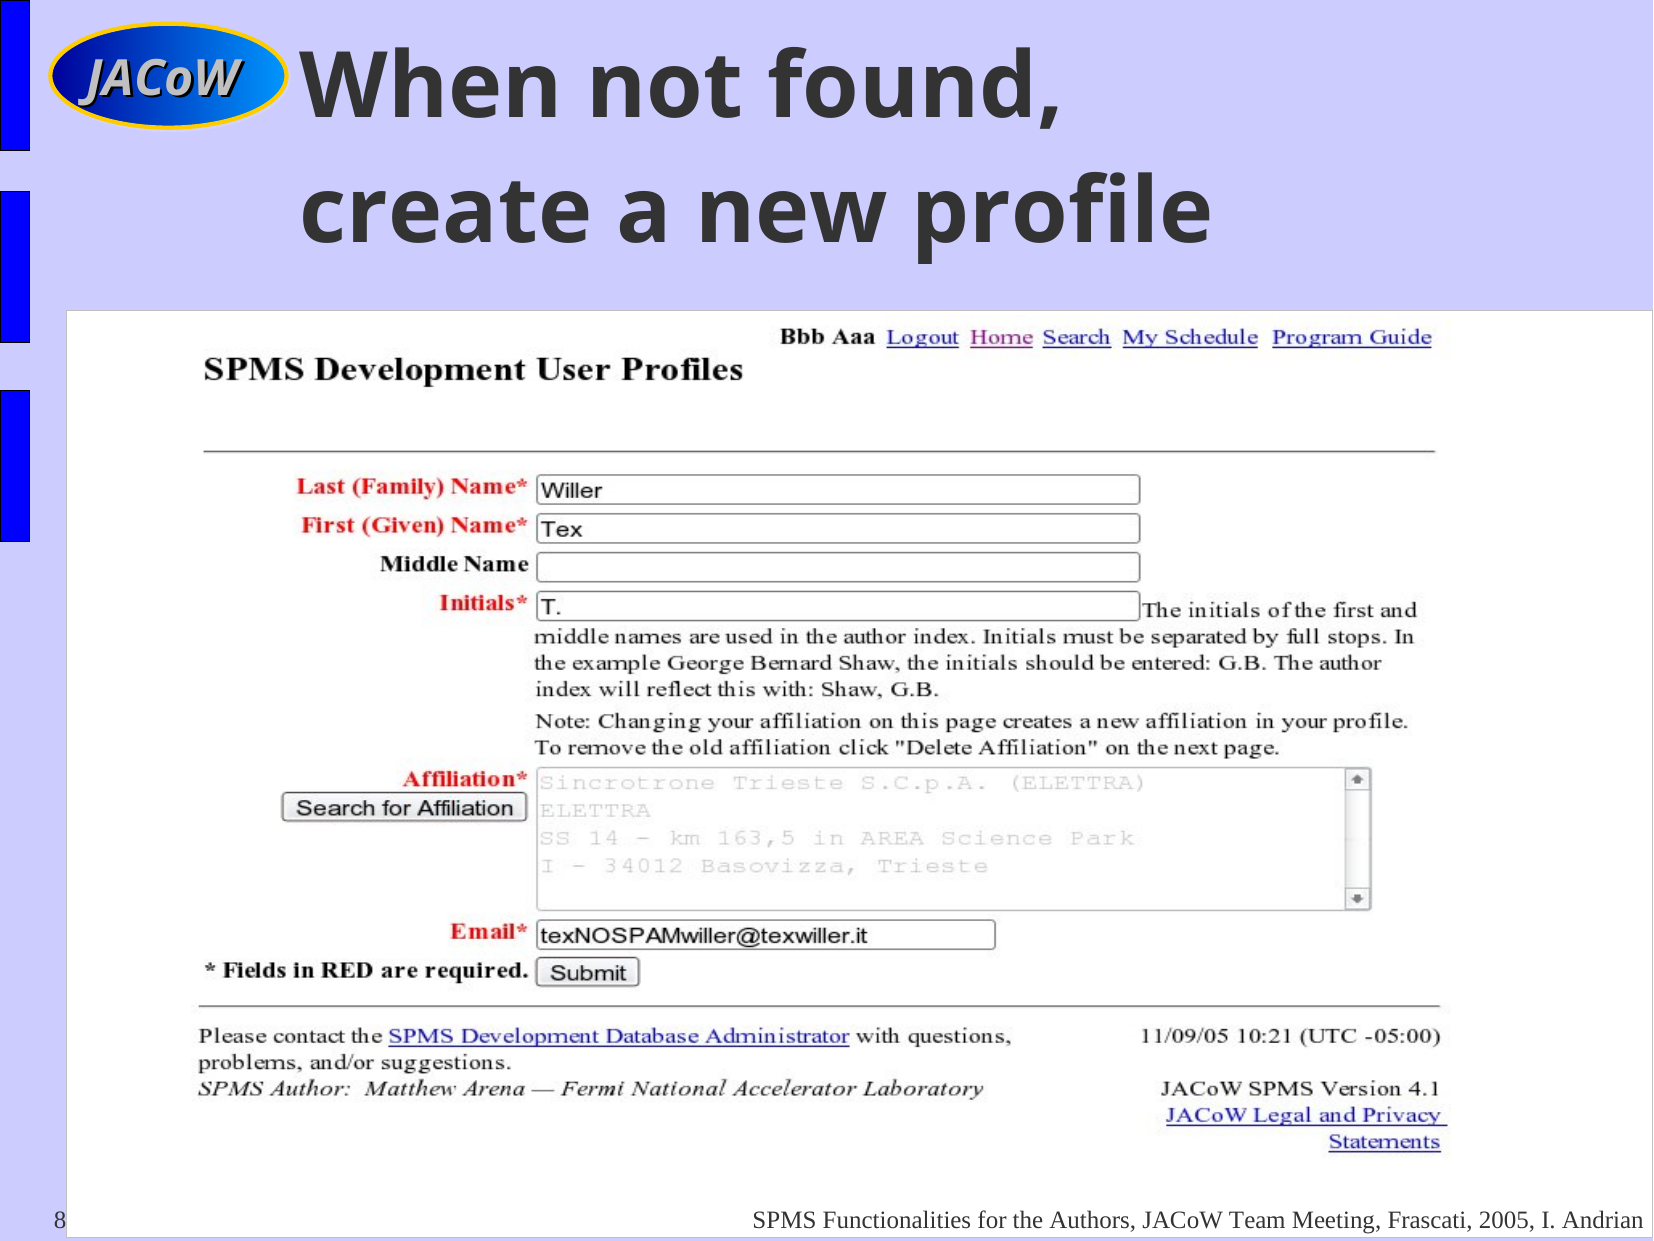

# When not found, create a new profile
8
SPMS Functionalities for the Authors, JACoW Team Meeting, Frascati, 2005, I. Andrian